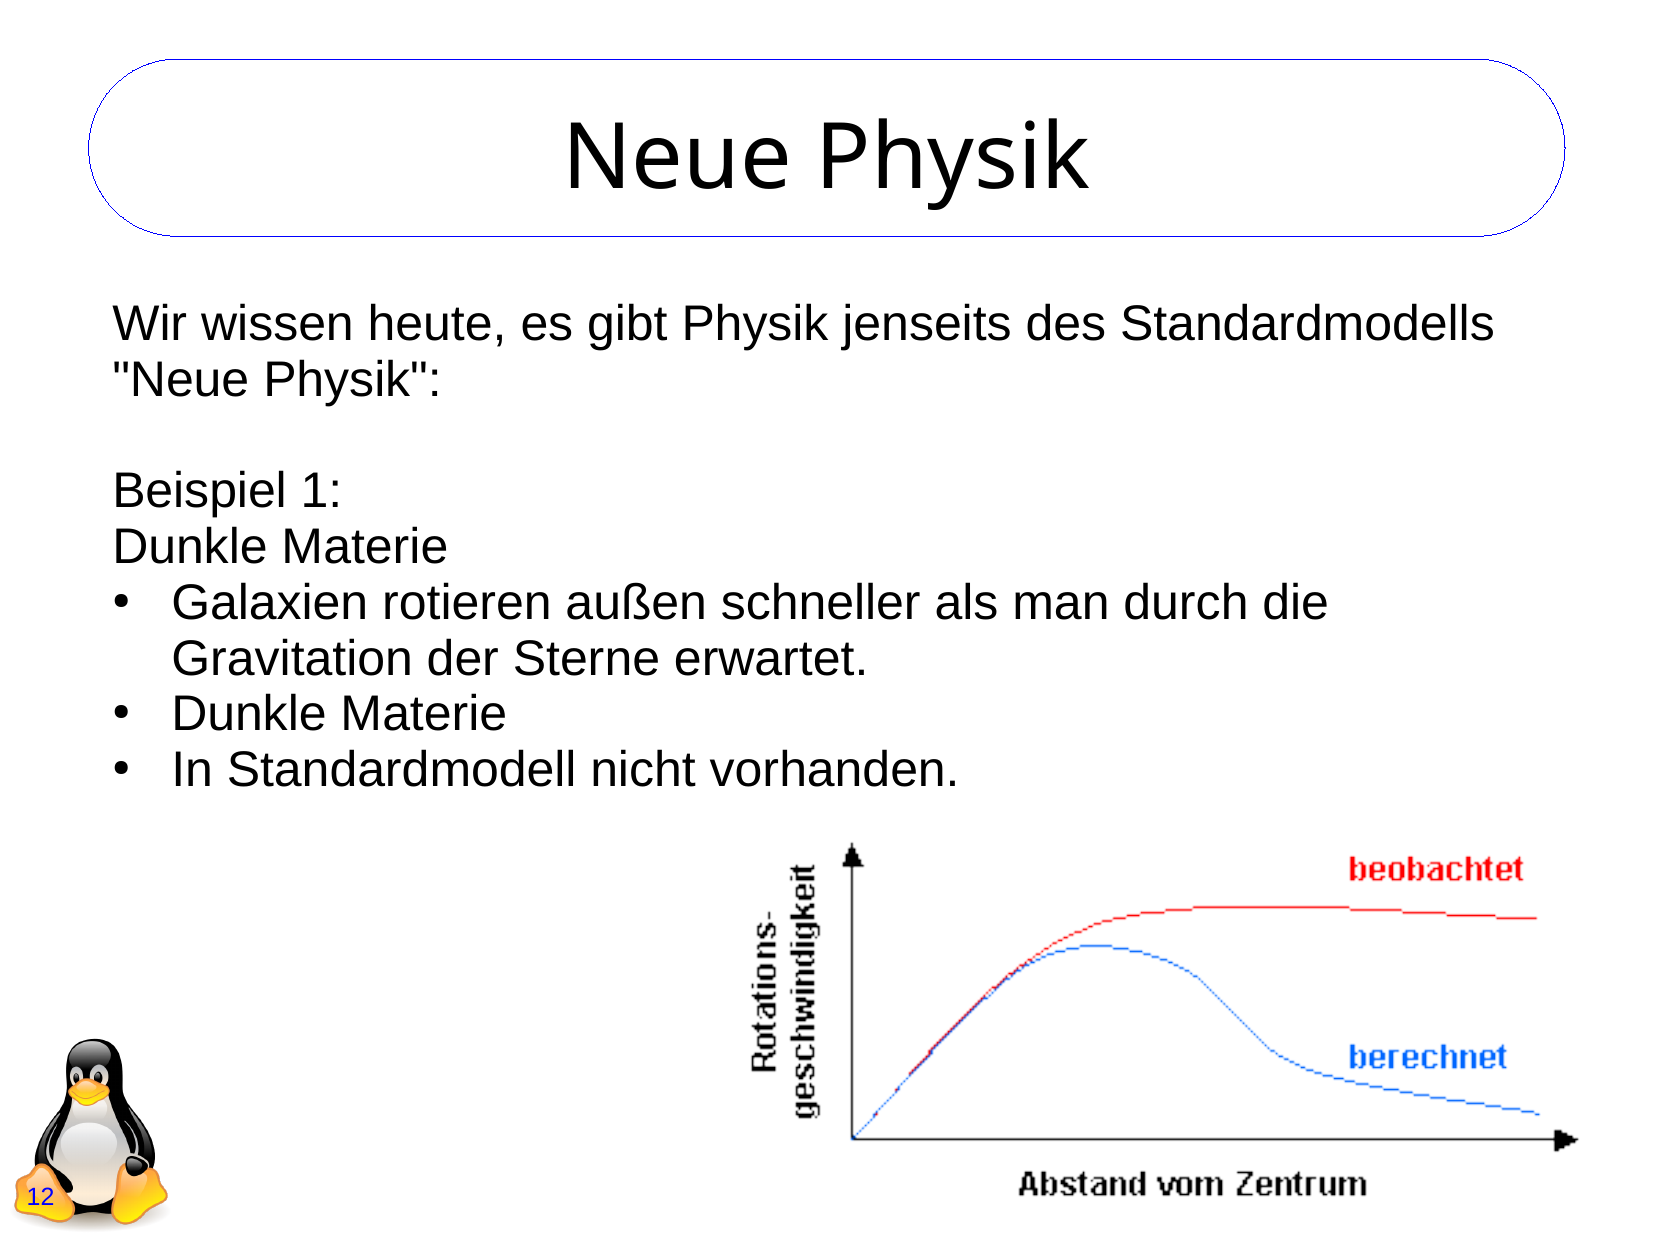

# Neue Physik
Wir wissen heute, es gibt Physik jenseits des Standardmodells "Neue Physik":
Beispiel 1:
Dunkle Materie
Galaxien rotieren außen schneller als man durch die Gravitation der Sterne erwartet.
Dunkle Materie
In Standardmodell nicht vorhanden.